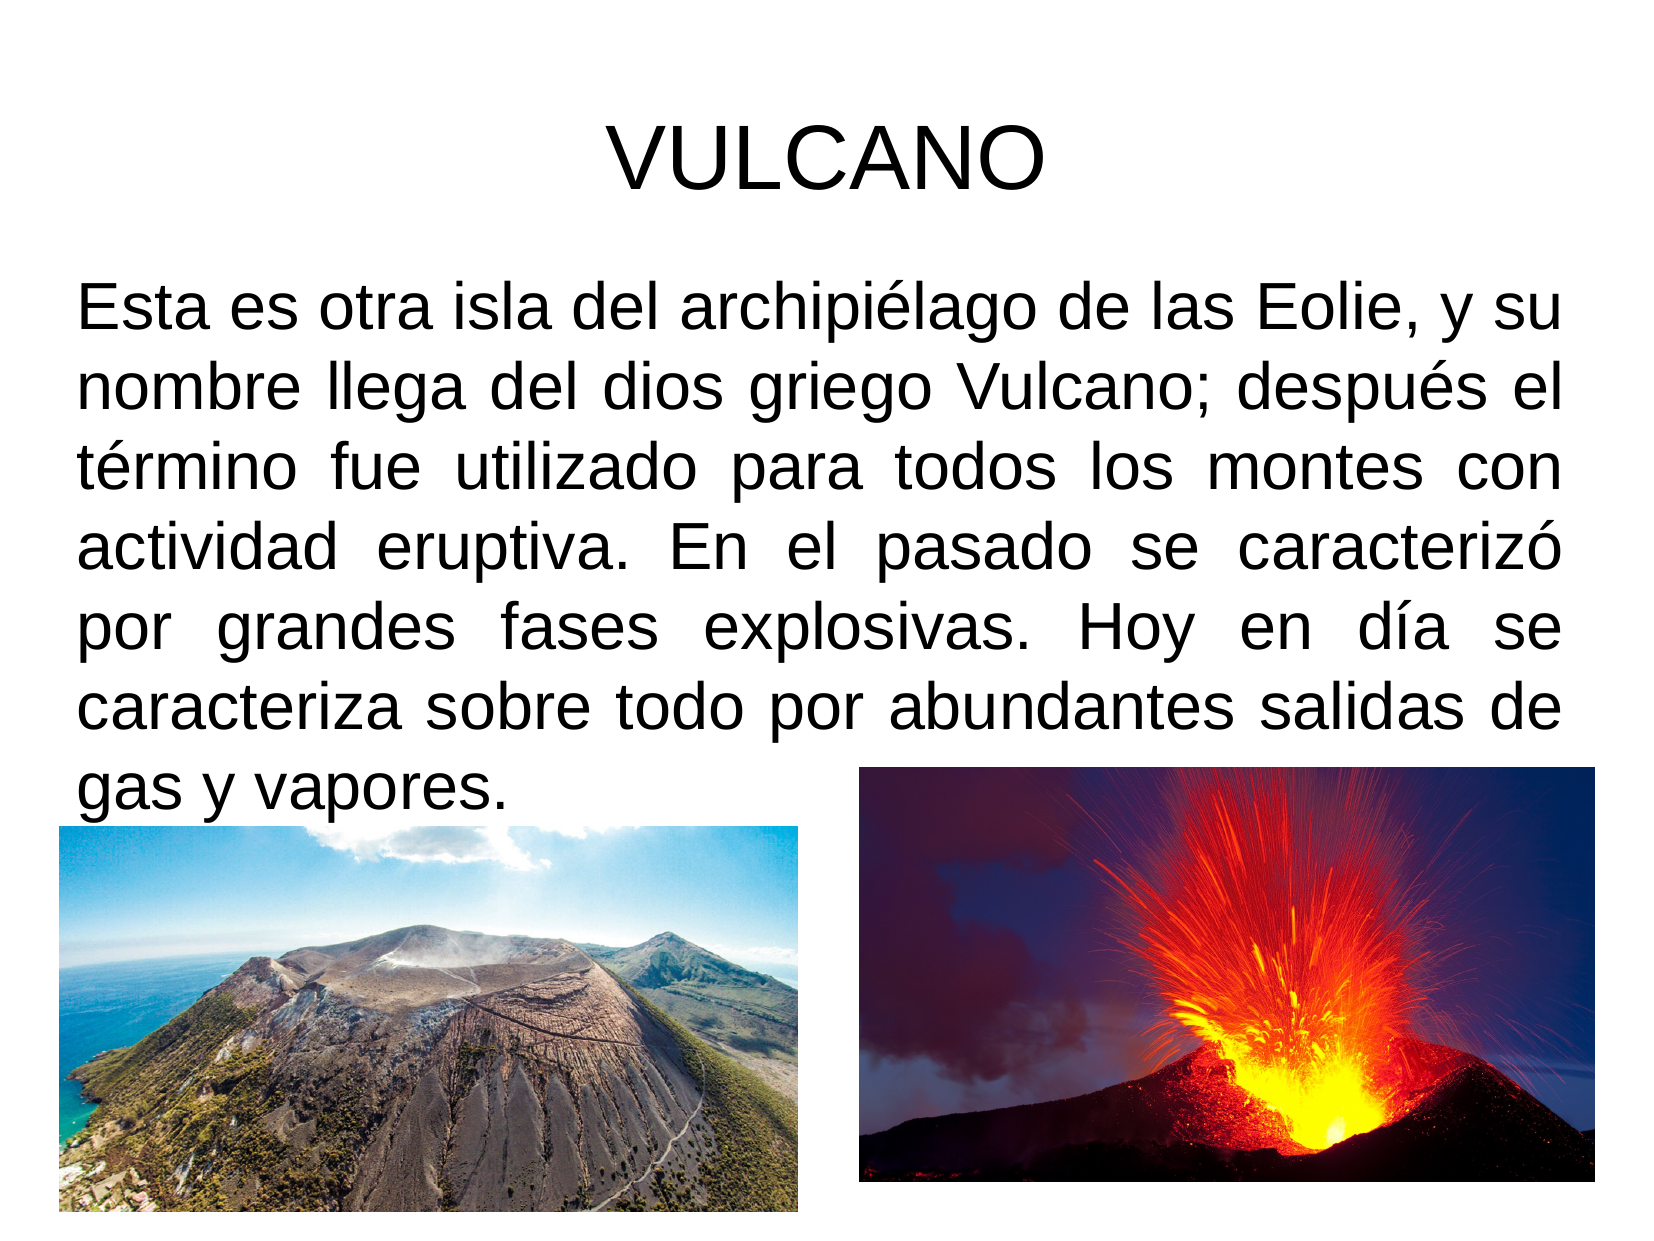

# VULCANO
Esta es otra isla del archipiélago de las Eolie, y su nombre llega del dios griego Vulcano; después el término fue utilizado para todos los montes con actividad eruptiva. En el pasado se caracterizó por grandes fases explosivas. Hoy en día se caracteriza sobre todo por abundantes salidas de gas y vapores.